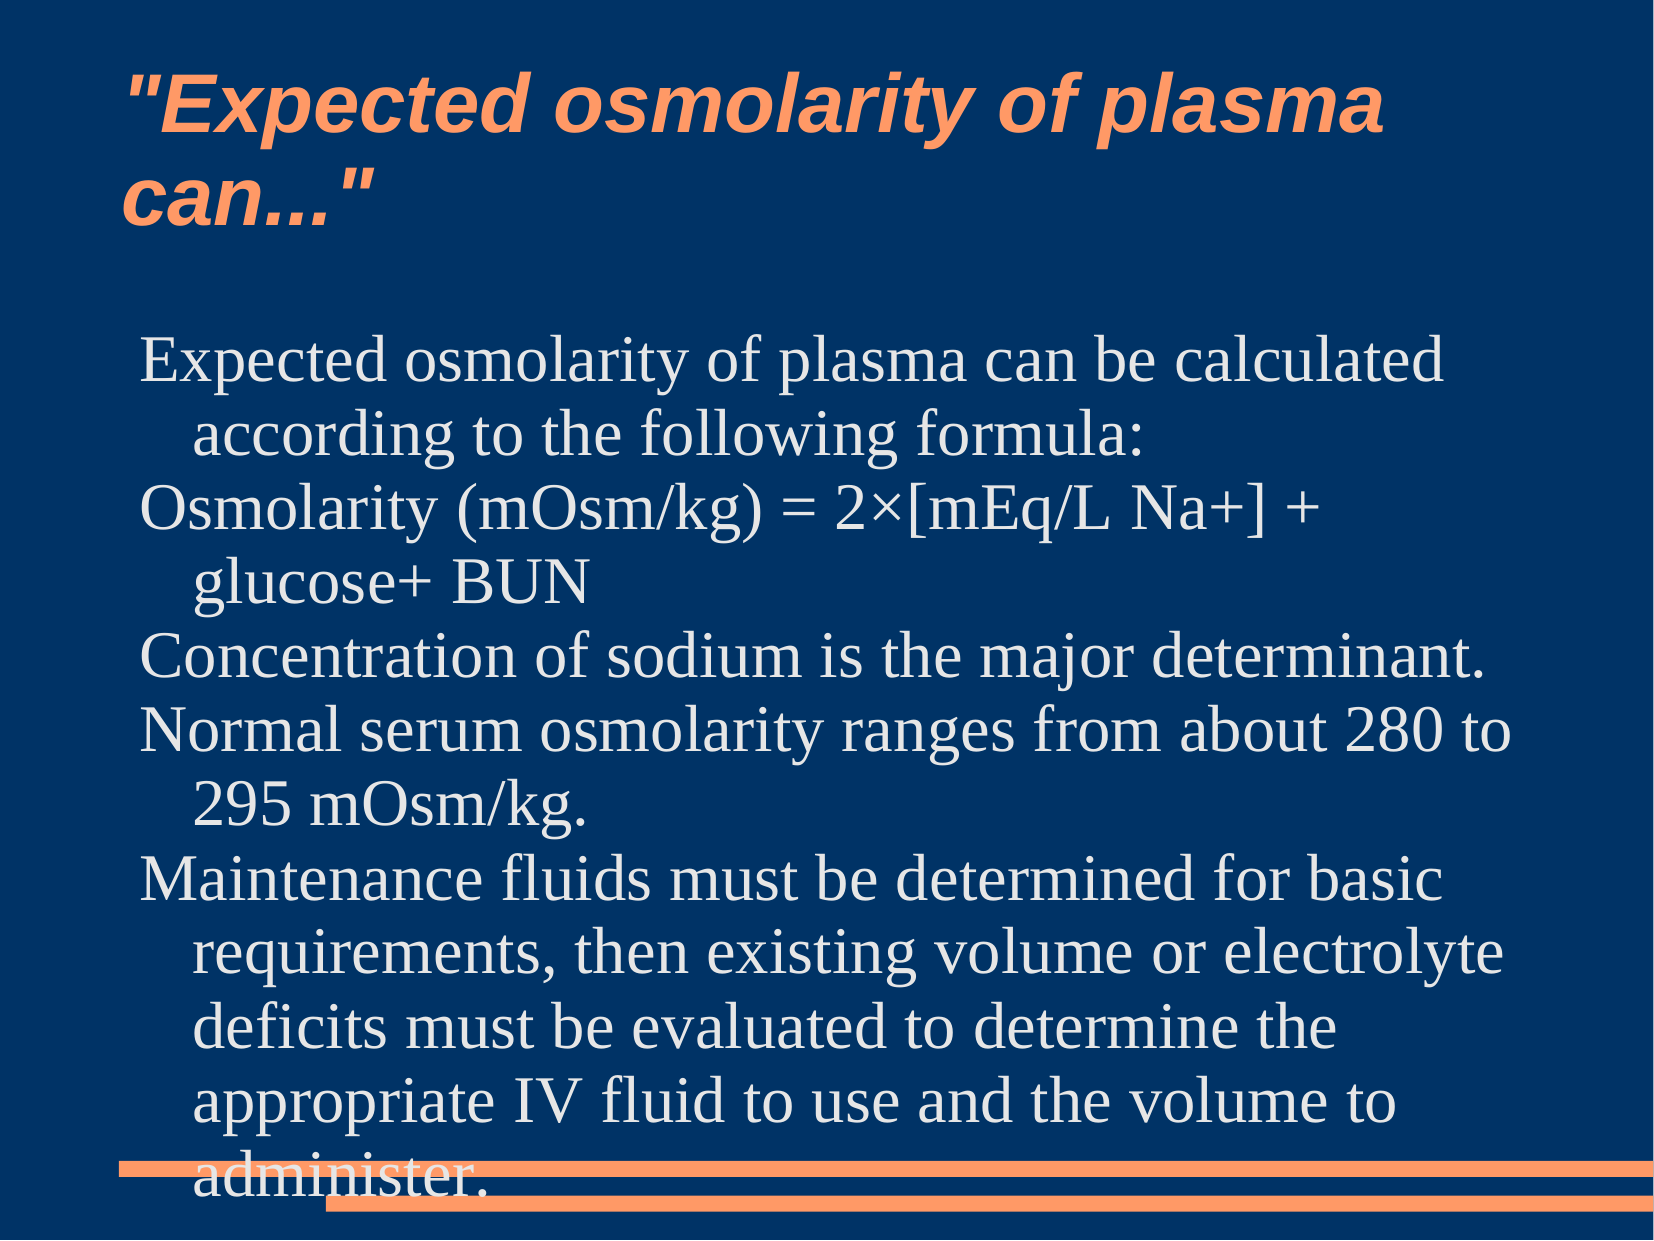

# "Expected osmolarity of plasma can..."
Expected osmolarity of plasma can be calculated according to the following formula:
Osmolarity (mOsm/kg) = 2×[mEq/L Na+] + glucose+ BUN
Concentration of sodium is the major determinant.
Normal serum osmolarity ranges from about 280 to 295 mOsm/kg.
Maintenance fluids must be determined for basic requirements, then existing volume or electrolyte deficits must be evaluated to determine the appropriate IV fluid to use and the volume to administer.